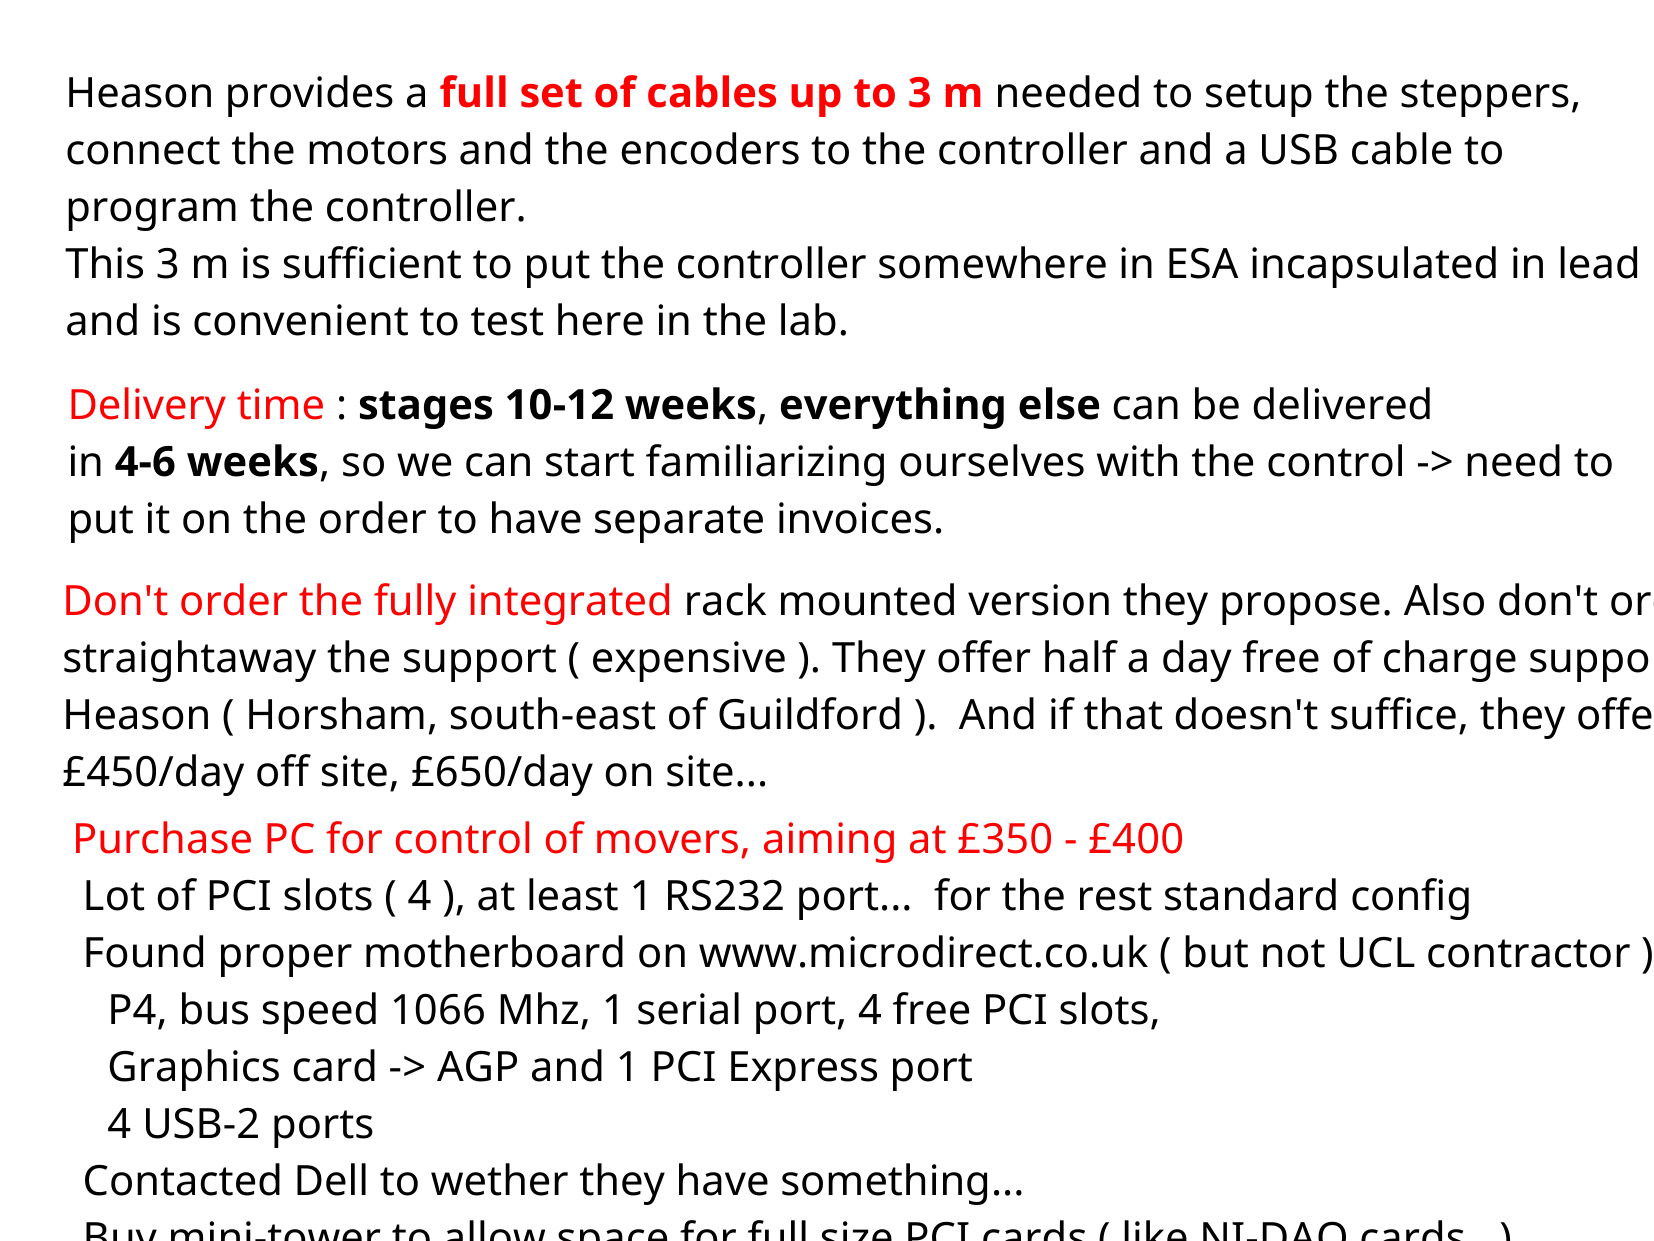

Heason provides a full set of cables up to 3 m needed to setup the steppers,
connect the motors and the encoders to the controller and a USB cable to
program the controller.
This 3 m is sufficient to put the controller somewhere in ESA incapsulated in lead
and is convenient to test here in the lab.
Delivery time : stages 10-12 weeks, everything else can be delivered
in 4-6 weeks, so we can start familiarizing ourselves with the control -> need to
put it on the order to have separate invoices.
Don't order the fully integrated rack mounted version they propose. Also don't order
straightaway the support ( expensive ). They offer half a day free of charge support at
Heason ( Horsham, south-east of Guildford ). And if that doesn't suffice, they offer
£450/day off site, £650/day on site...
Purchase PC for control of movers, aiming at £350 - £400
 Lot of PCI slots ( 4 ), at least 1 RS232 port... for the rest standard config
 Found proper motherboard on www.microdirect.co.uk ( but not UCL contractor )
P4, bus speed 1066 Mhz, 1 serial port, 4 free PCI slots,
Graphics card -> AGP and 1 PCI Express port
4 USB-2 ports
 Contacted Dell to wether they have something...
 Buy mini-tower to allow space for full size PCI cards ( like NI-DAQ cards...)